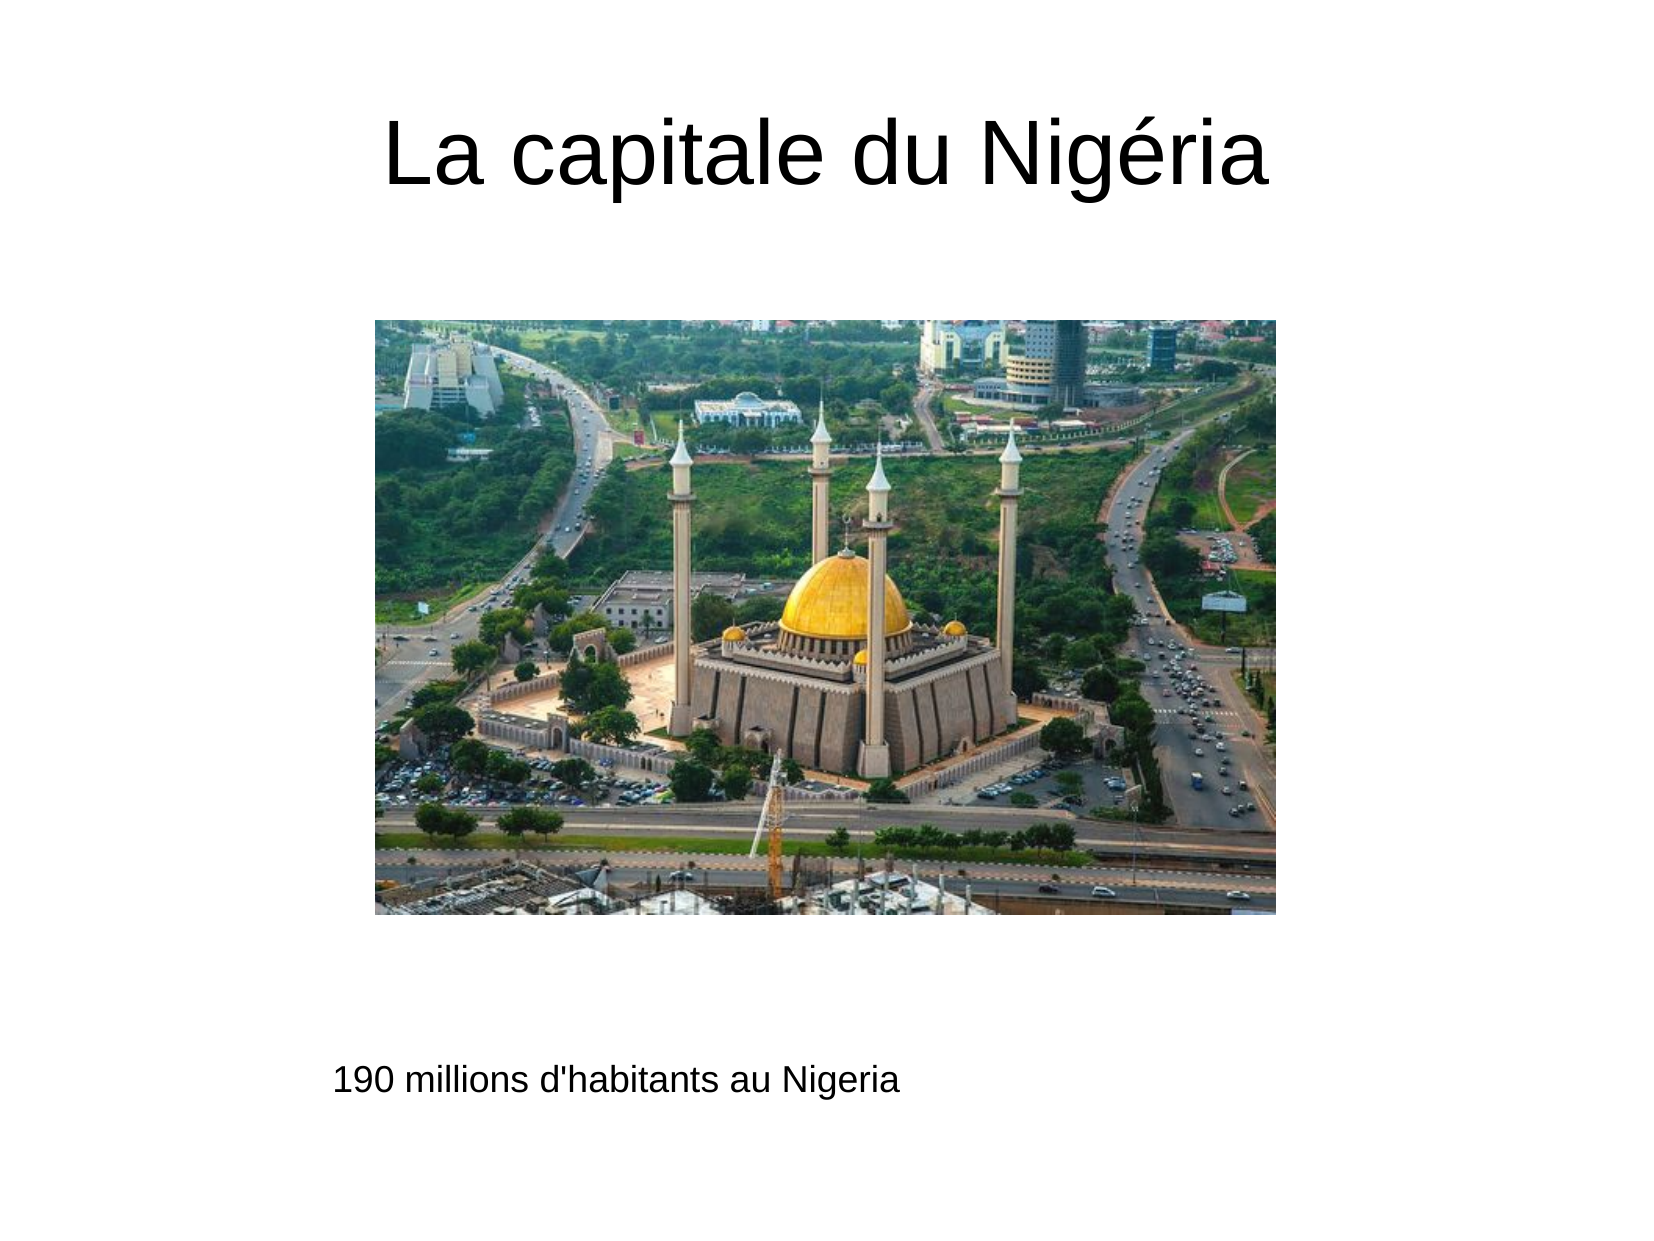

# La capitale du Nigéria
 190
millions d'habitants au Nigeria